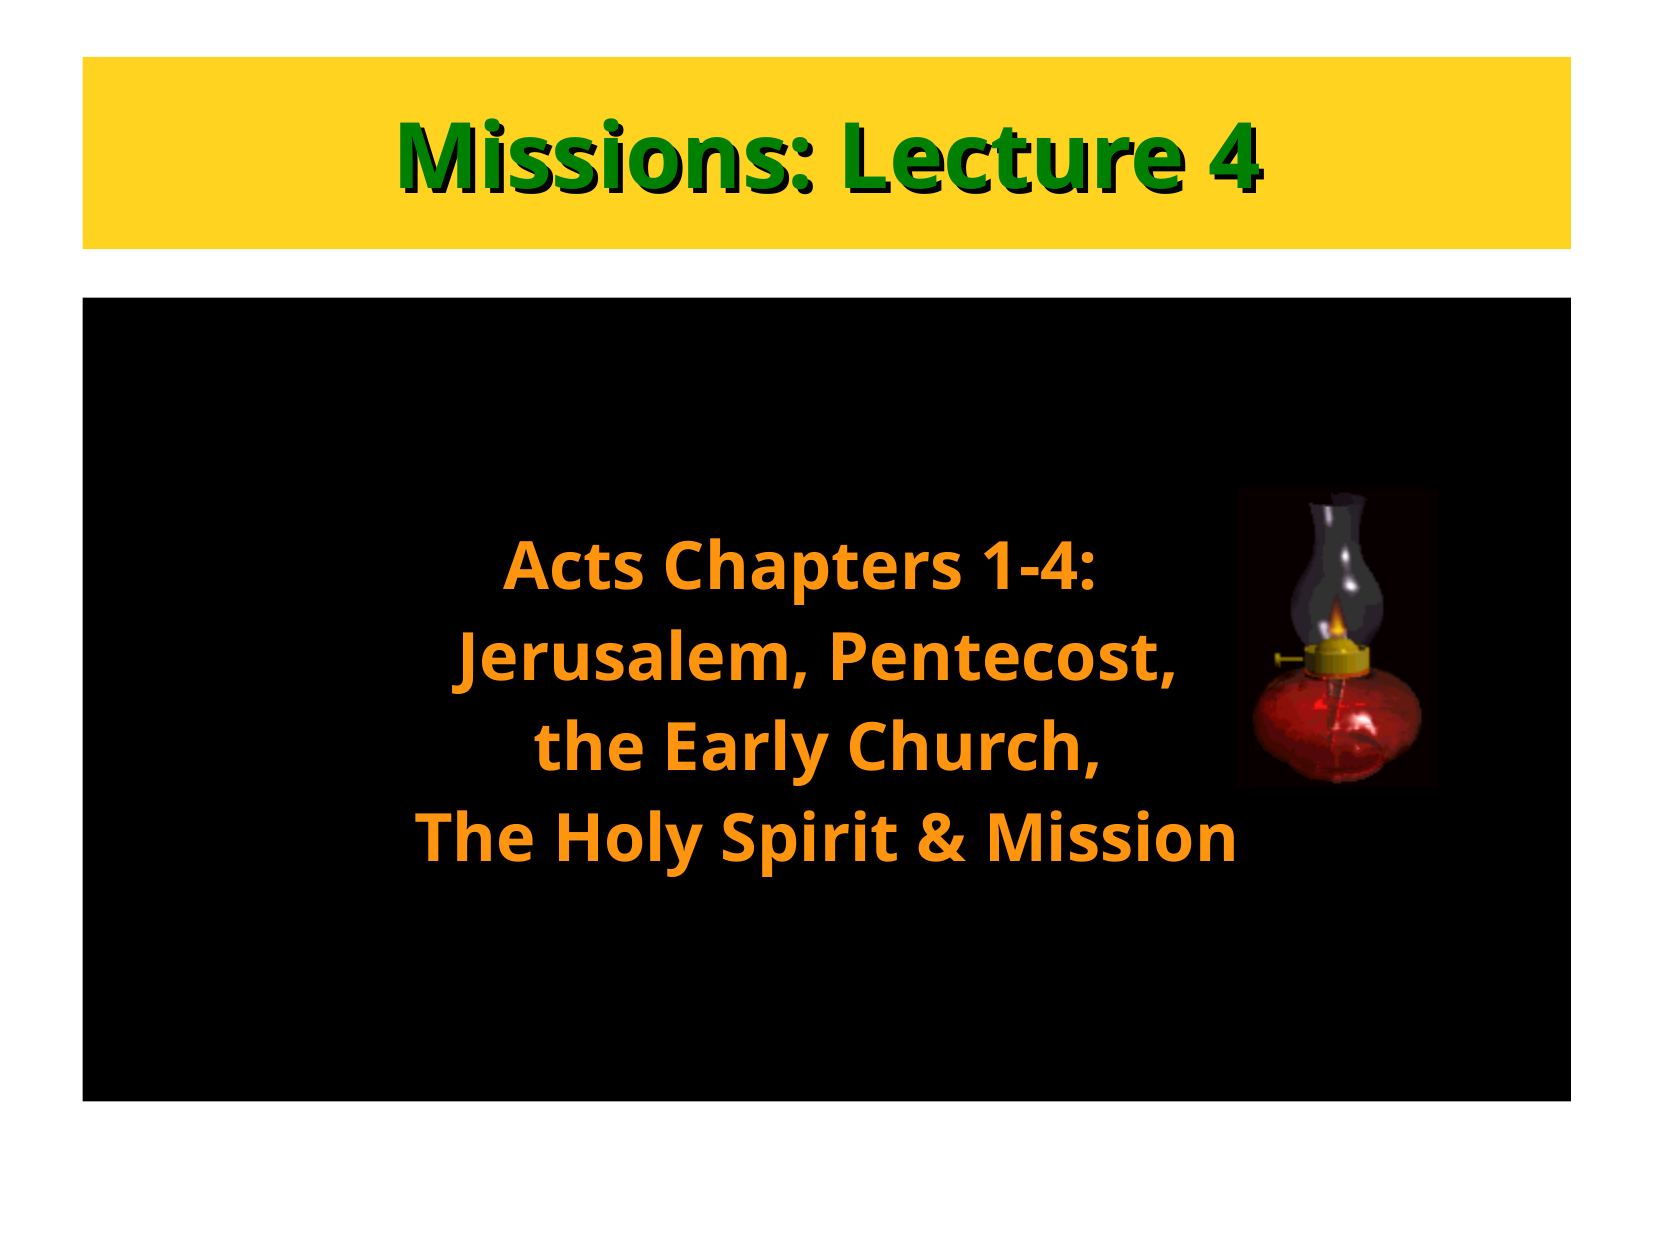

# Missions: Lecture 4
Acts Chapters 1-4:
Jerusalem, Pentecost,
the Early Church,
The Holy Spirit & Mission